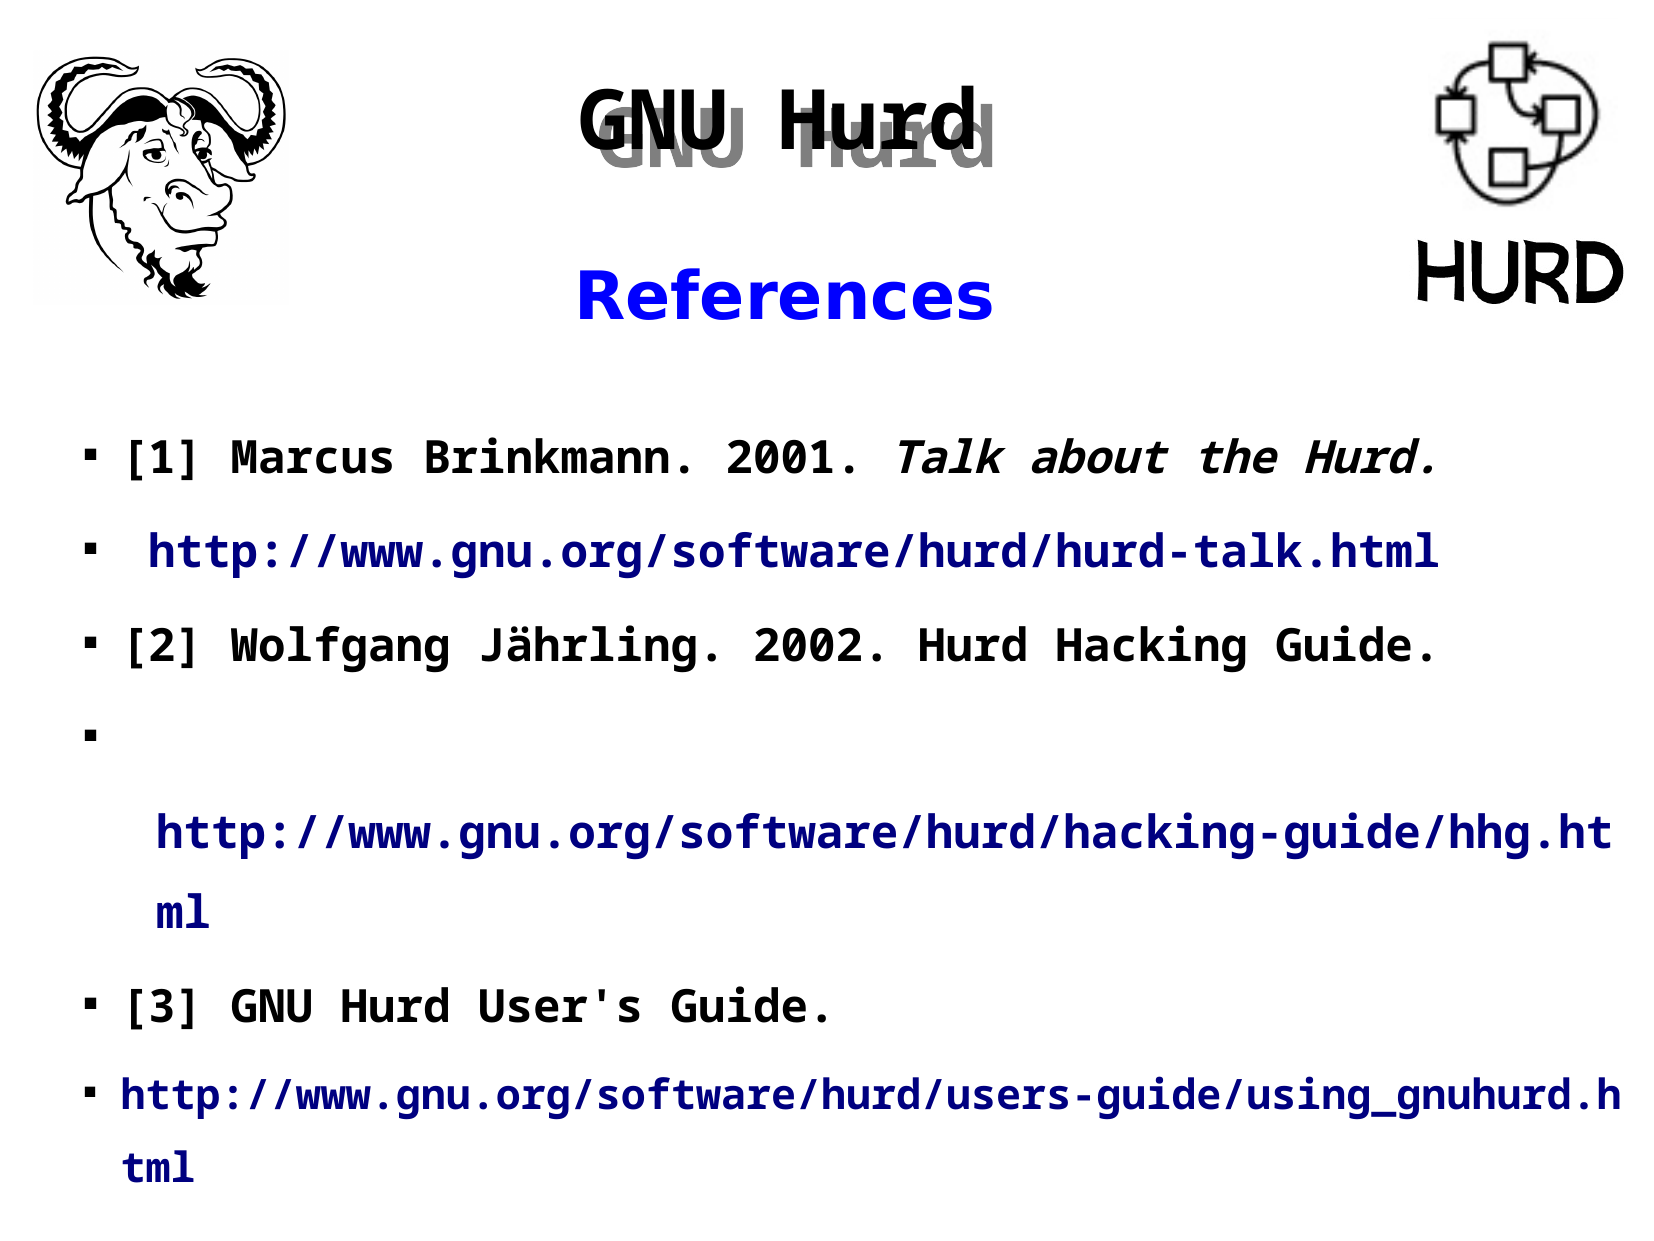

GNU Hurd
References
[1] Marcus Brinkmann. 2001. Talk about the Hurd.
 http://www.gnu.org/software/hurd/hurd-talk.html
[2] Wolfgang Jährling. 2002. Hurd Hacking Guide.
 http://www.gnu.org/software/hurd/hacking-guide/hhg.html
[3] GNU Hurd User's Guide.
http://www.gnu.org/software/hurd/users-guide/using_gnuhurd.html